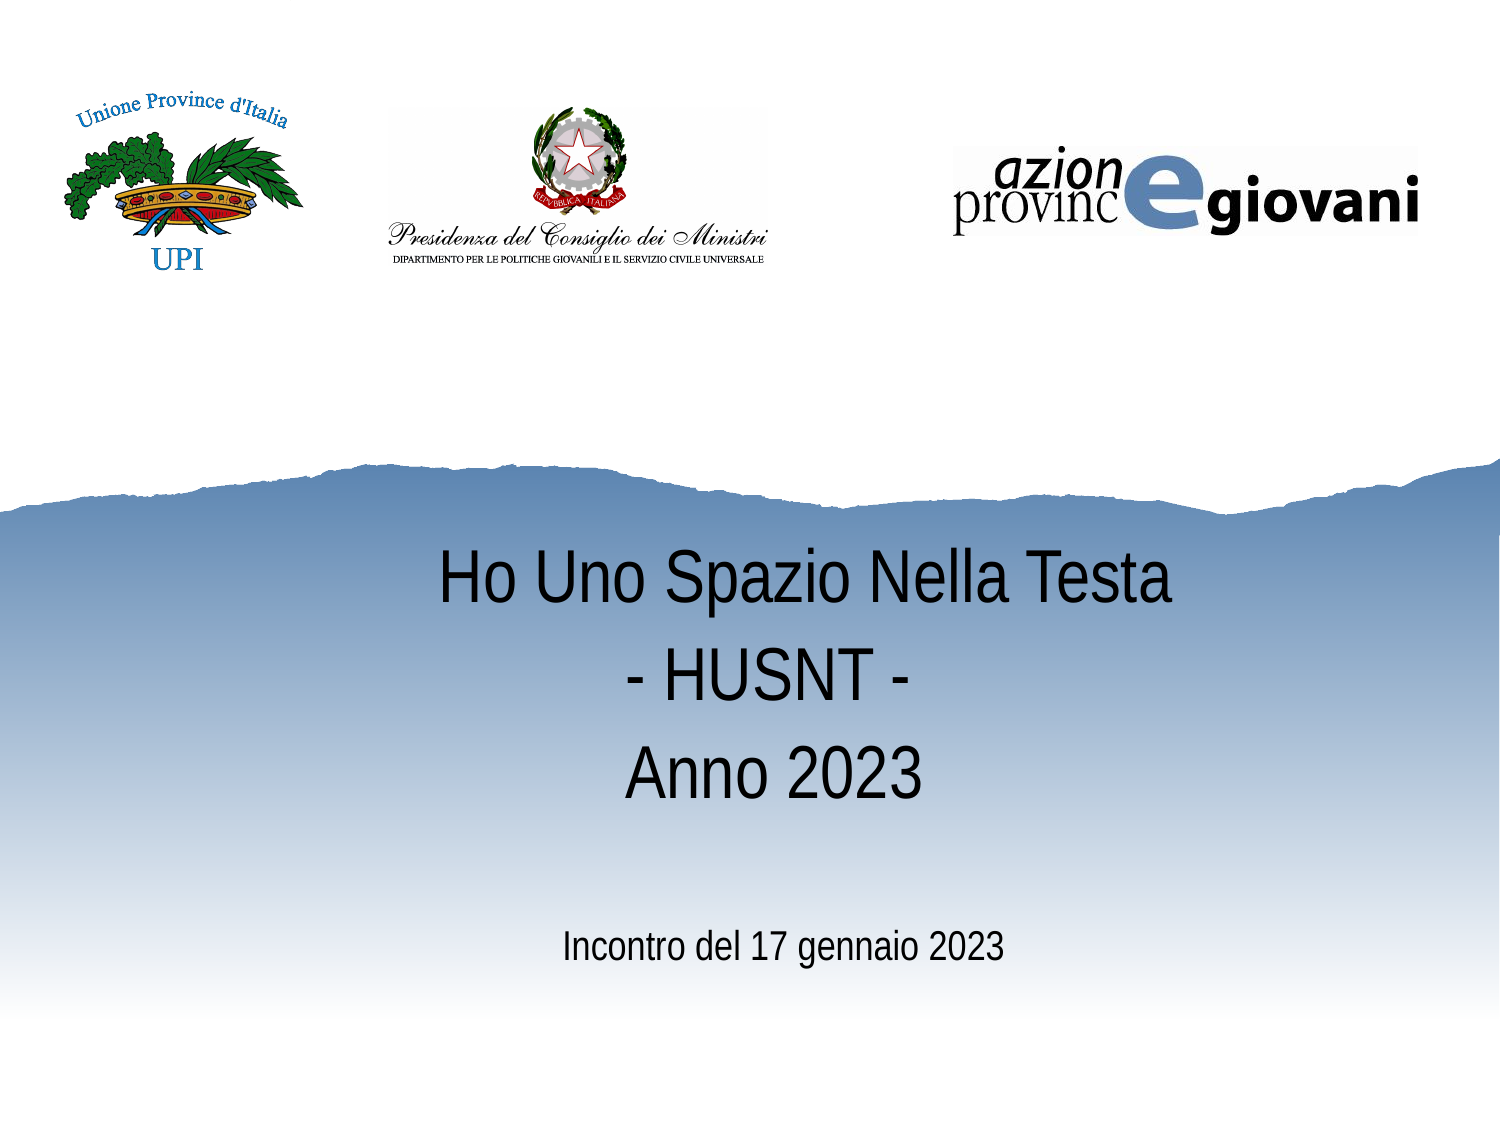

Ho Uno Spazio Nella Testa
 - HUSNT -
 Anno 2023
 Incontro del 17 gennaio 2023